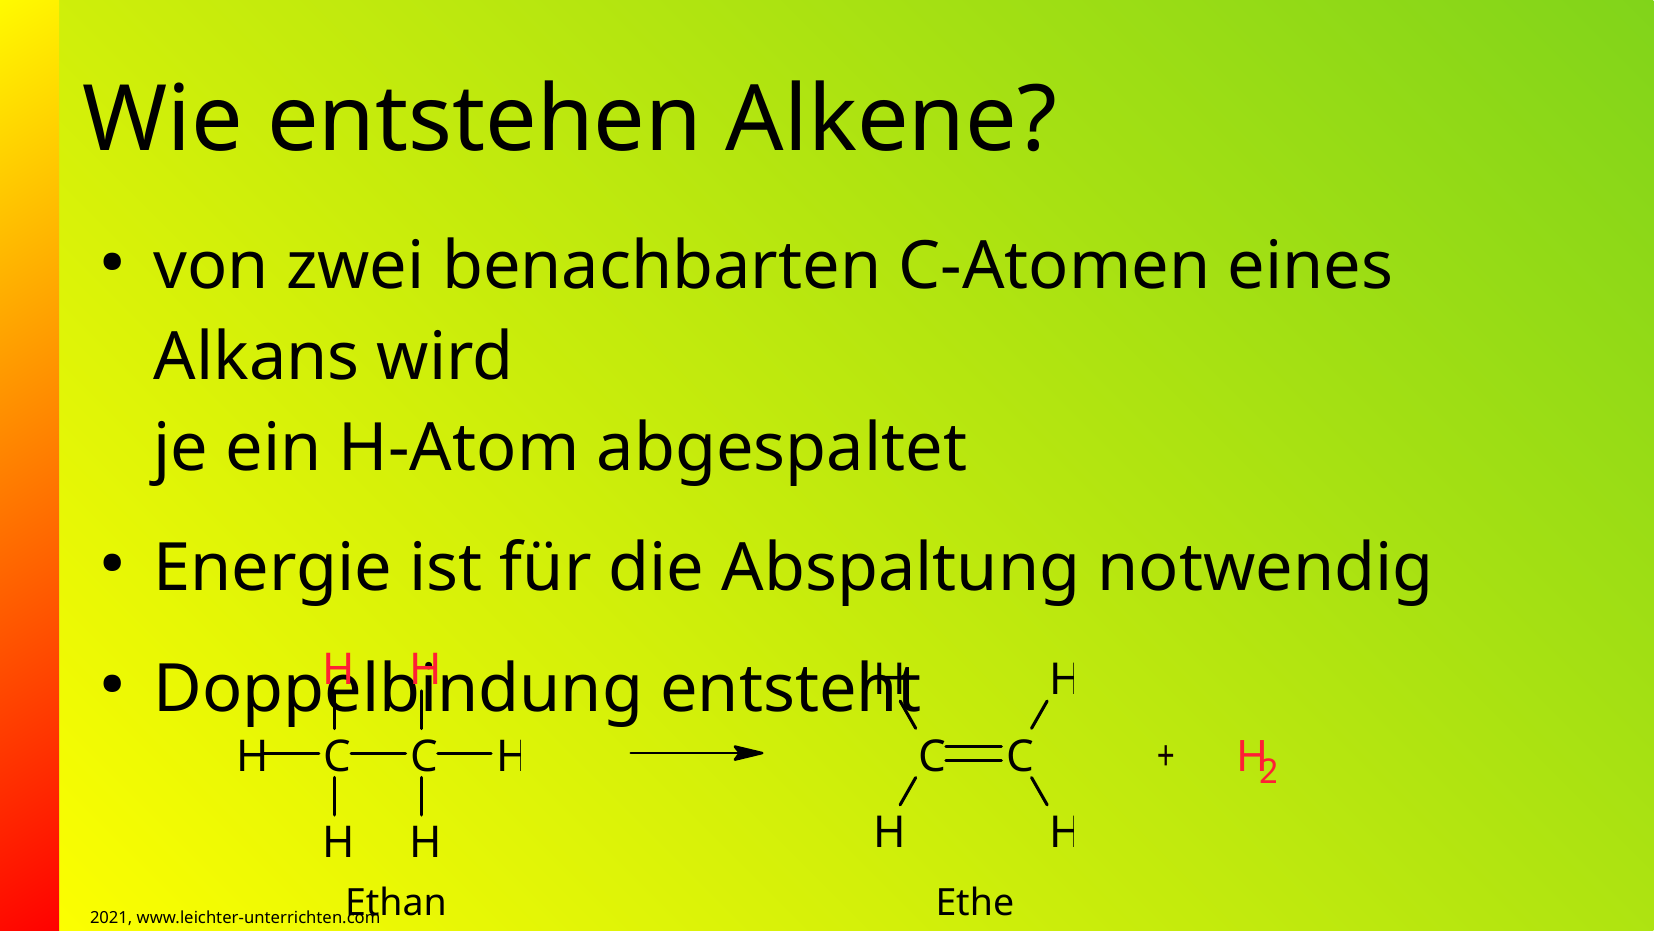

# Wie entstehen Alkene?
von zwei benachbarten C-Atomen eines Alkans wird
je ein H-Atom abgespaltet
Energie ist für die Abspaltung notwendig
Doppelbindung entsteht
Ethan
Ethen